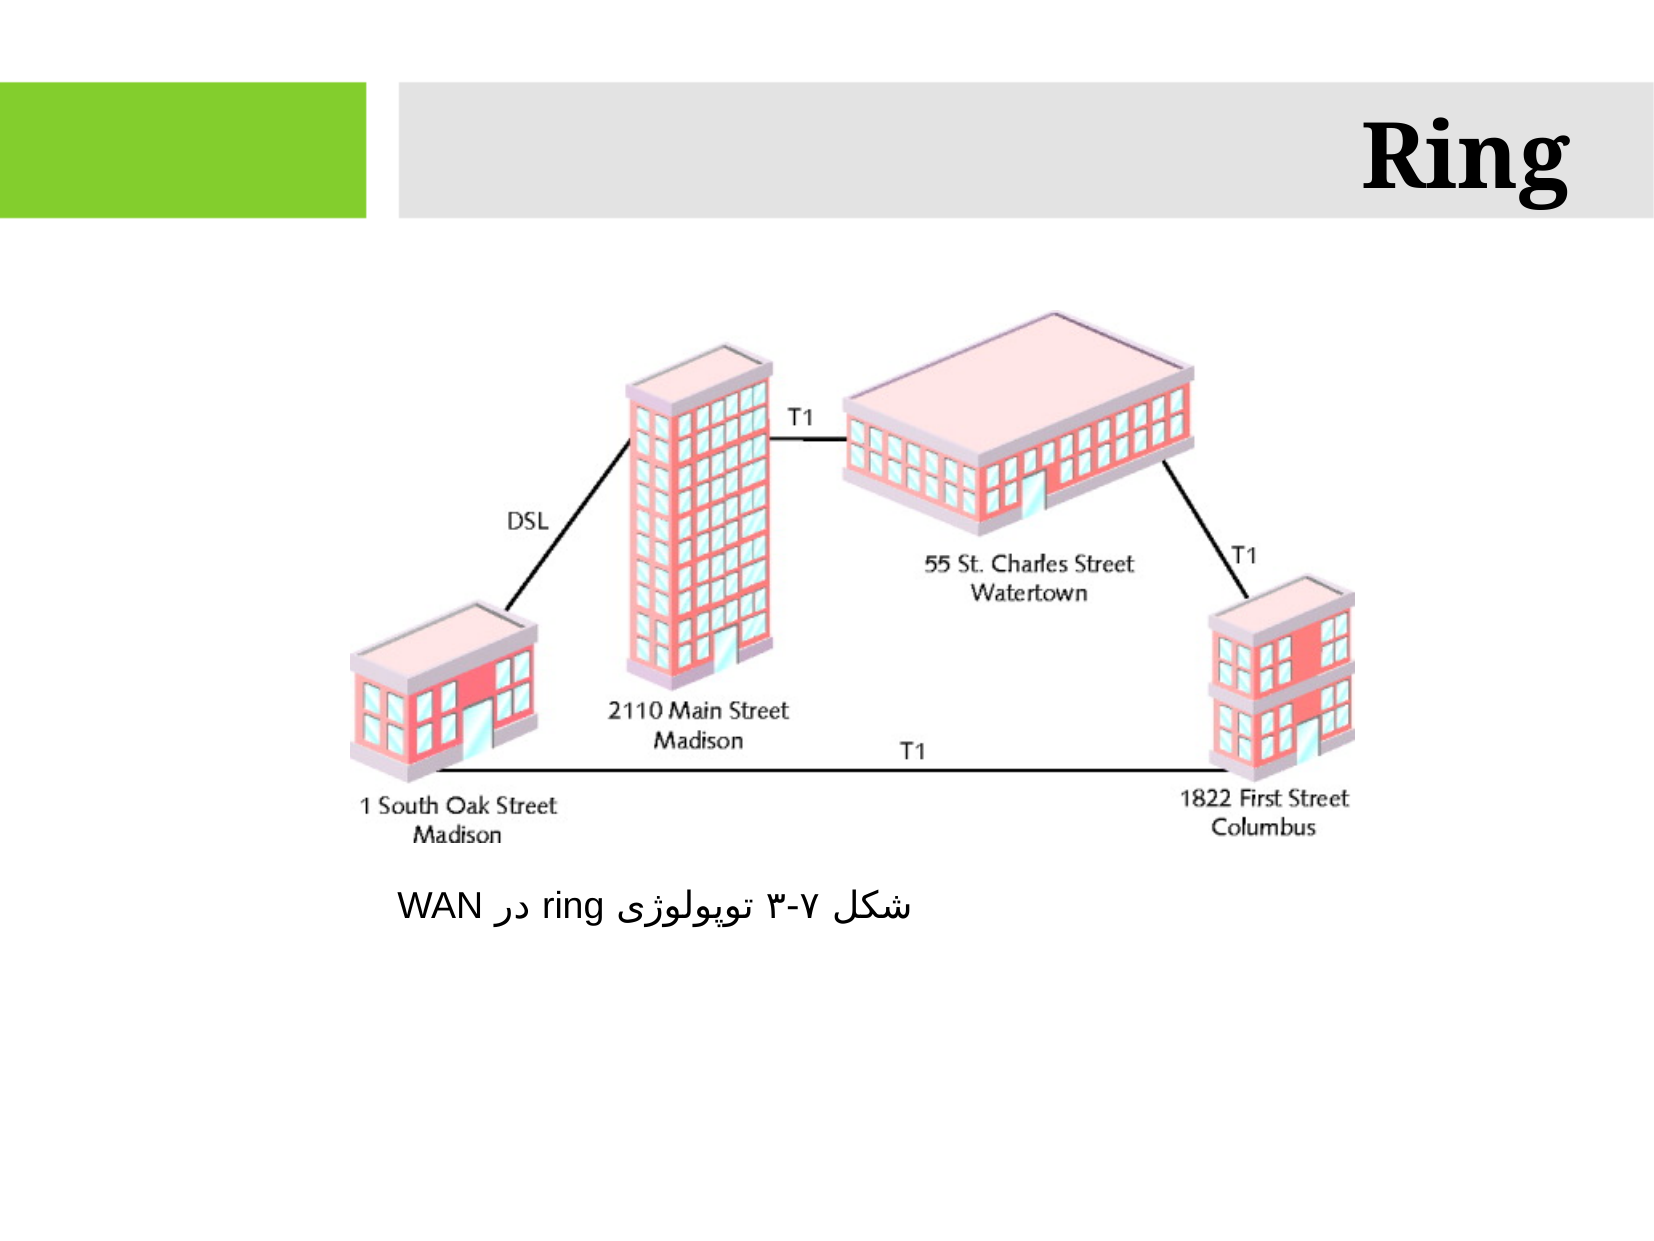

# Ring
شکل ۷-۳ توپولوژی ring در WAN